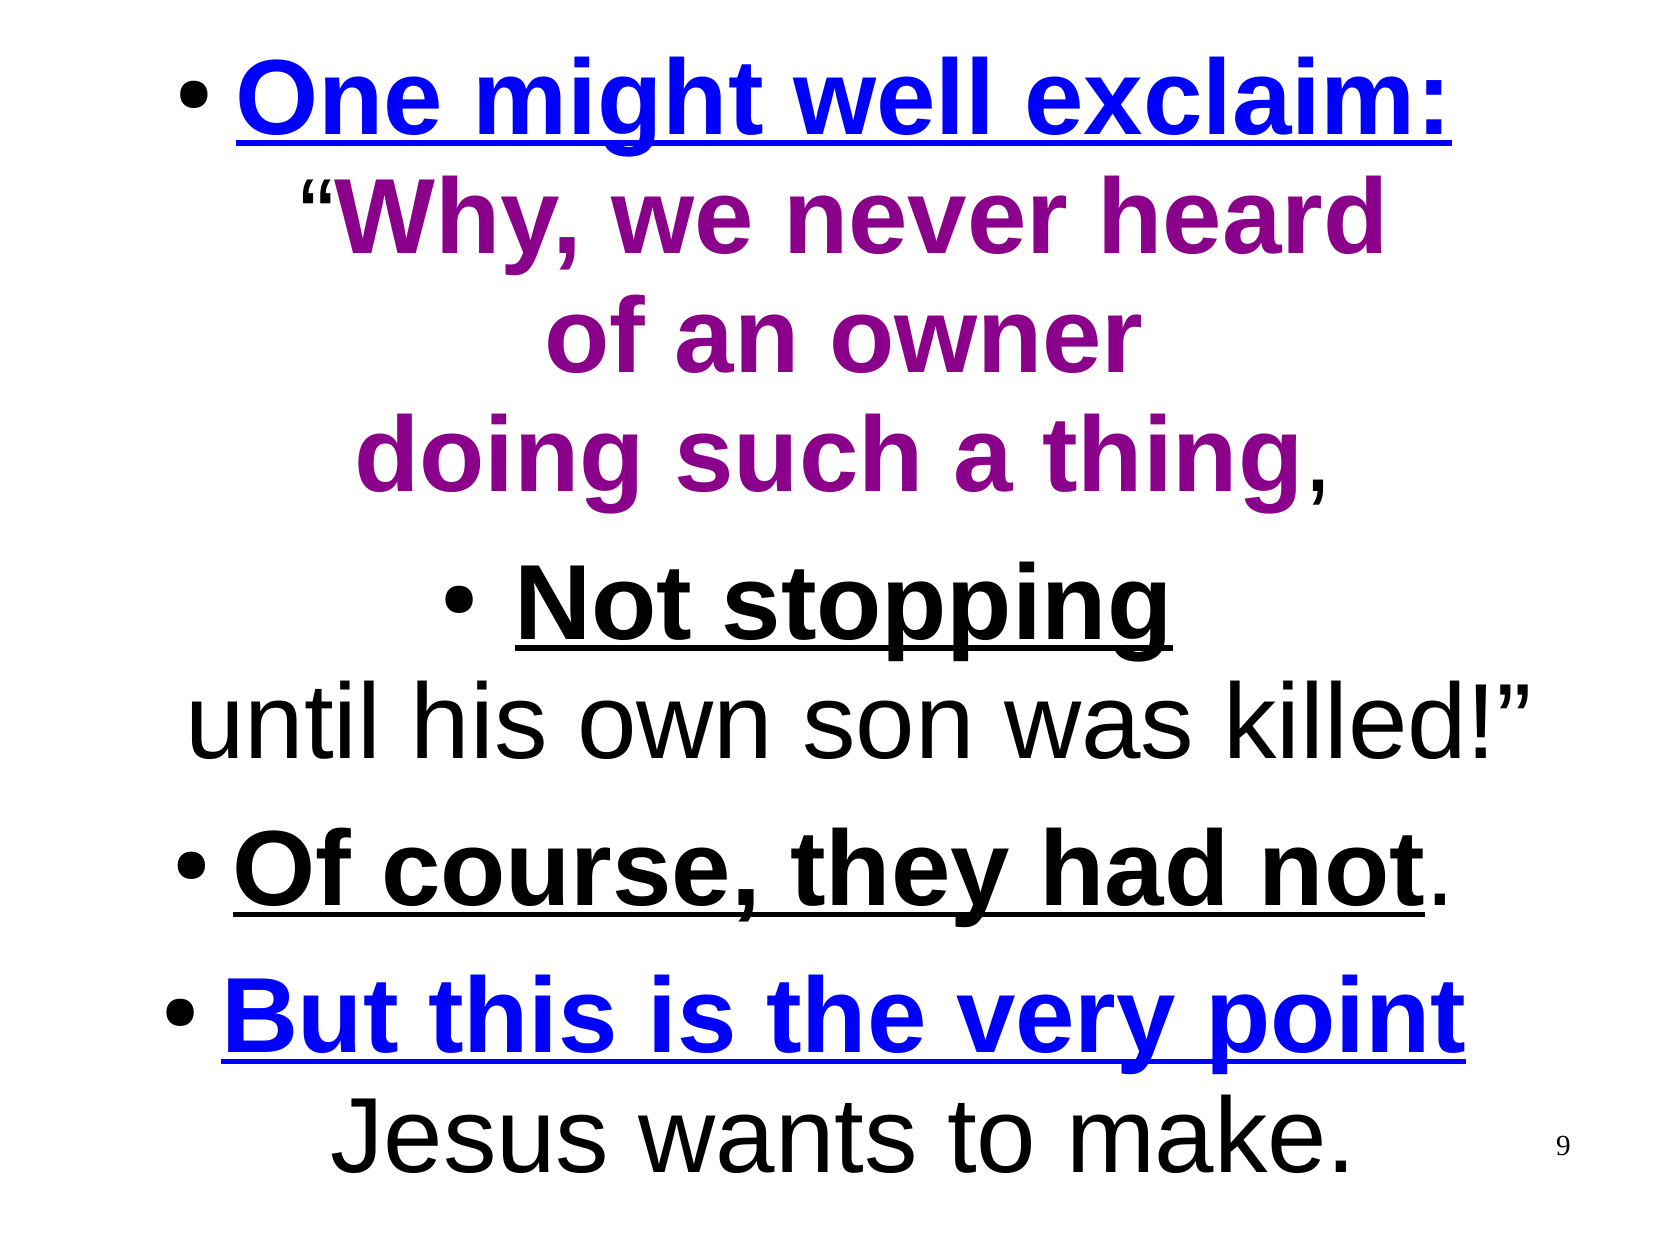

# One might well exclaim: “Why, we never heard of an owner doing such a thing,
Not stopping
until his own son was killed!”
Of course, they had not.
But this is the very point
Jesus wants to make.
9